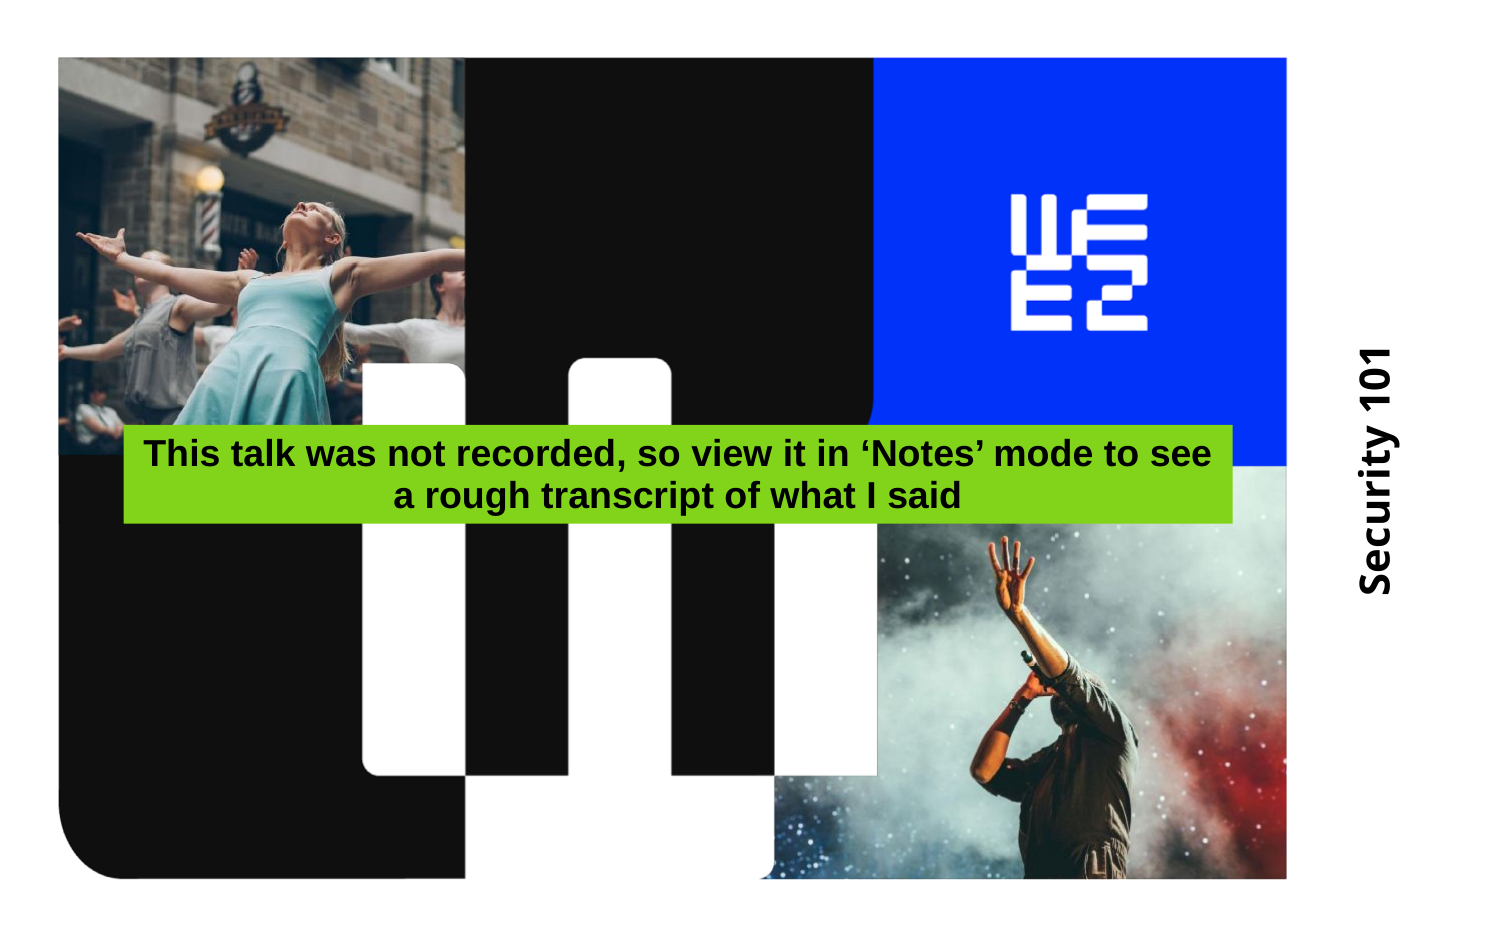

# Security 101
This talk was not recorded, so view it in ‘Notes’ mode to see a rough transcript of what I said